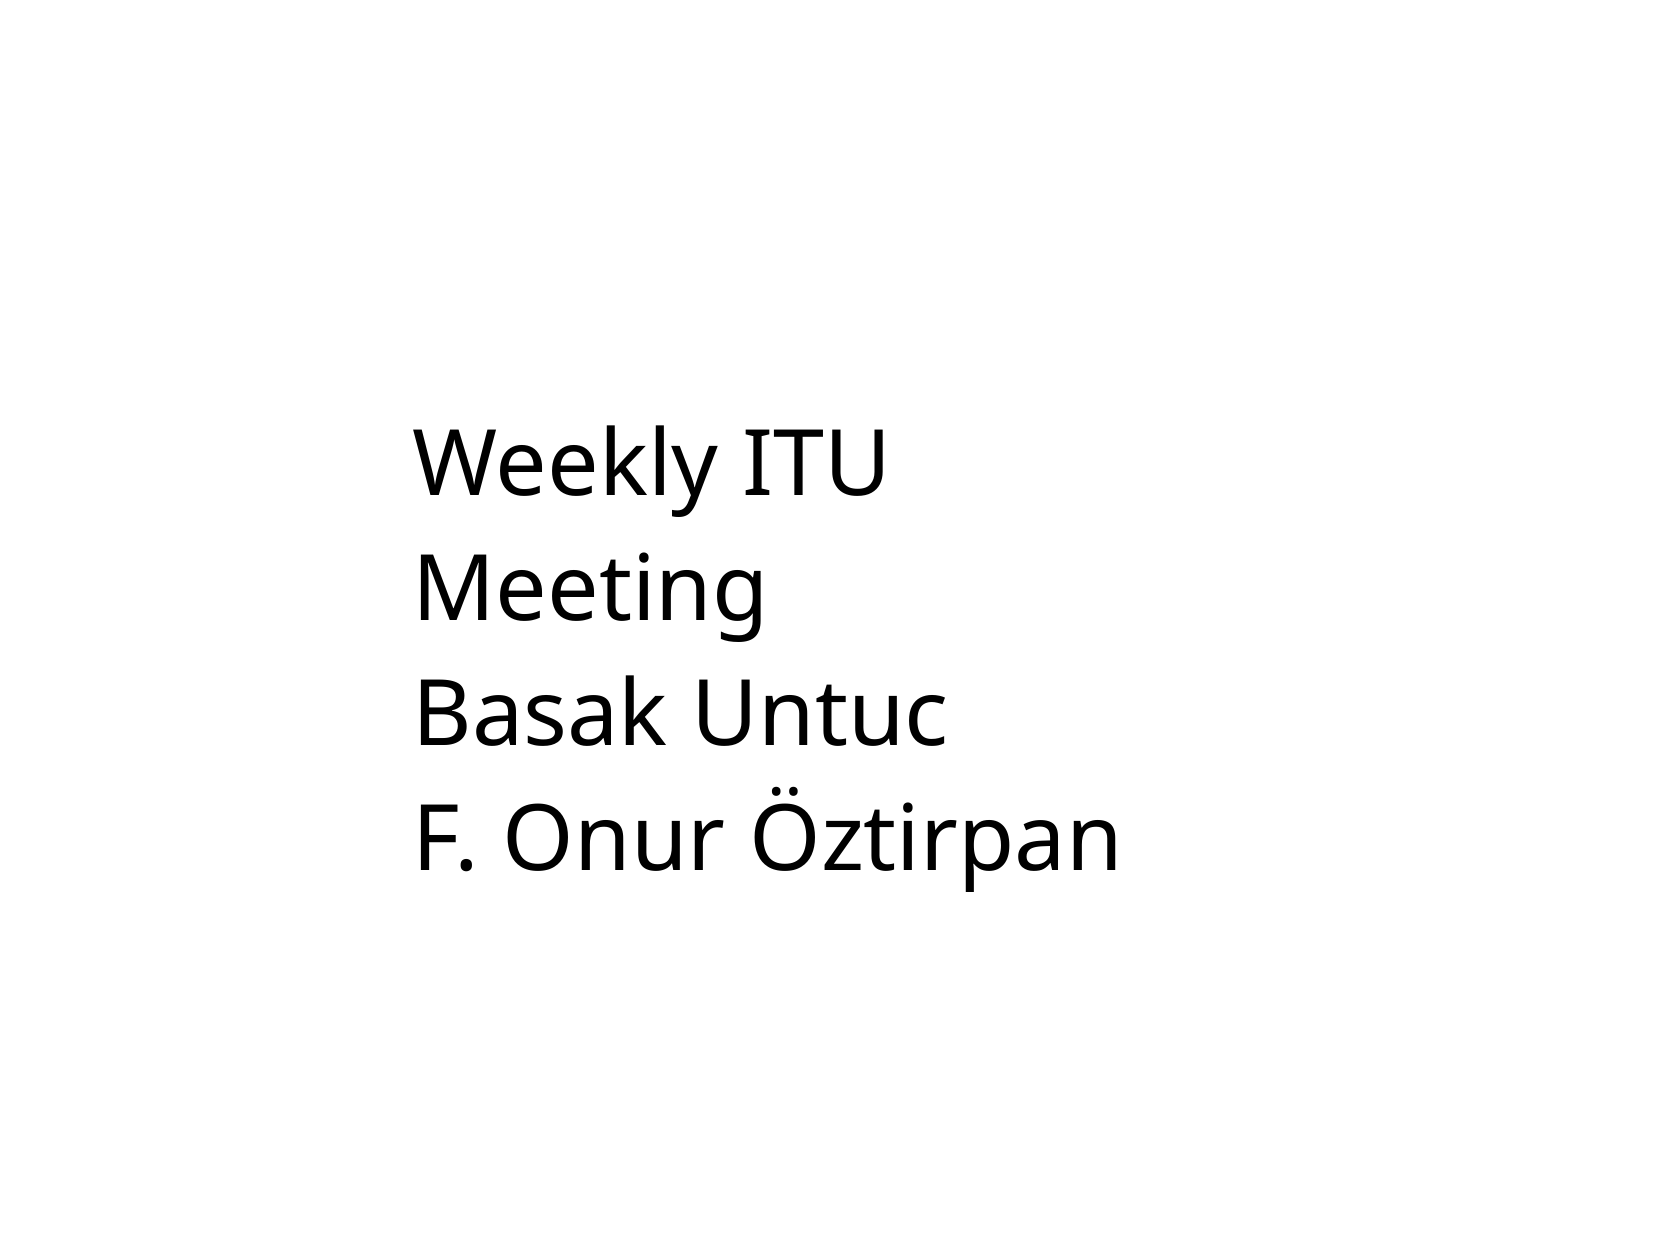

Weekly ITU Meeting
Basak Untuc
F. Onur Öztirpan